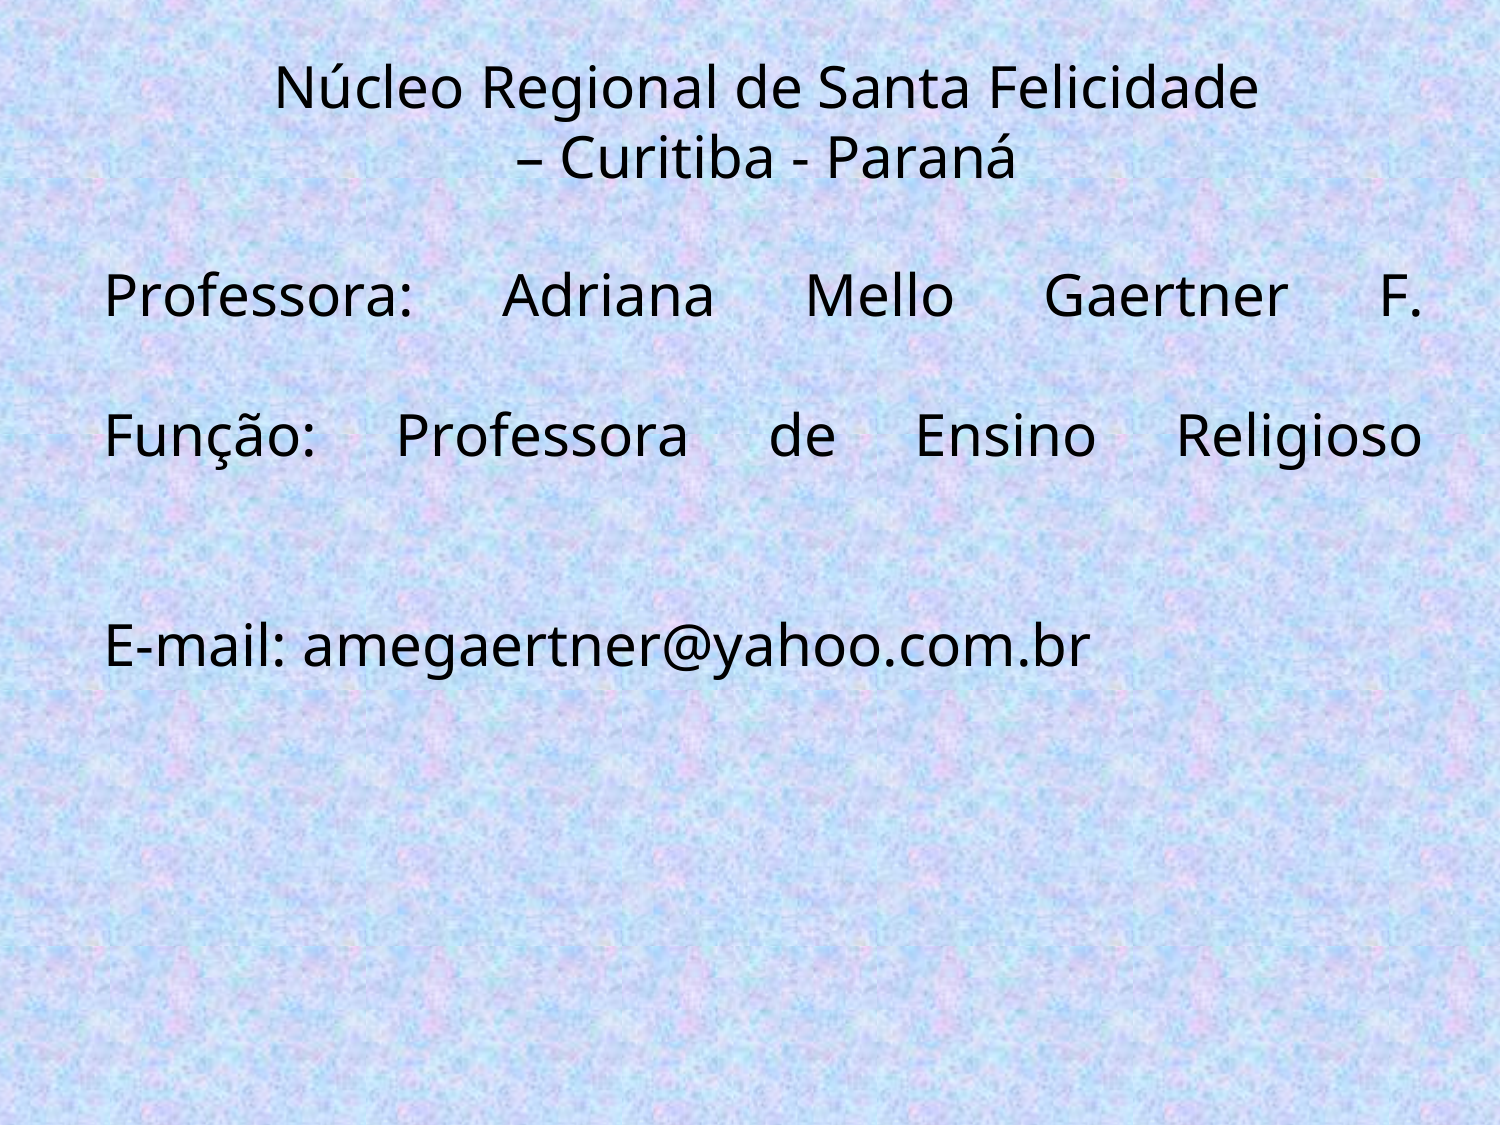

Núcleo Regional de Santa Felicidade – Curitiba - Paraná
Professora: Adriana Mello Gaertner F.
Função: Professora de Ensino Religioso
E-mail: amegaertner@yahoo.com.br